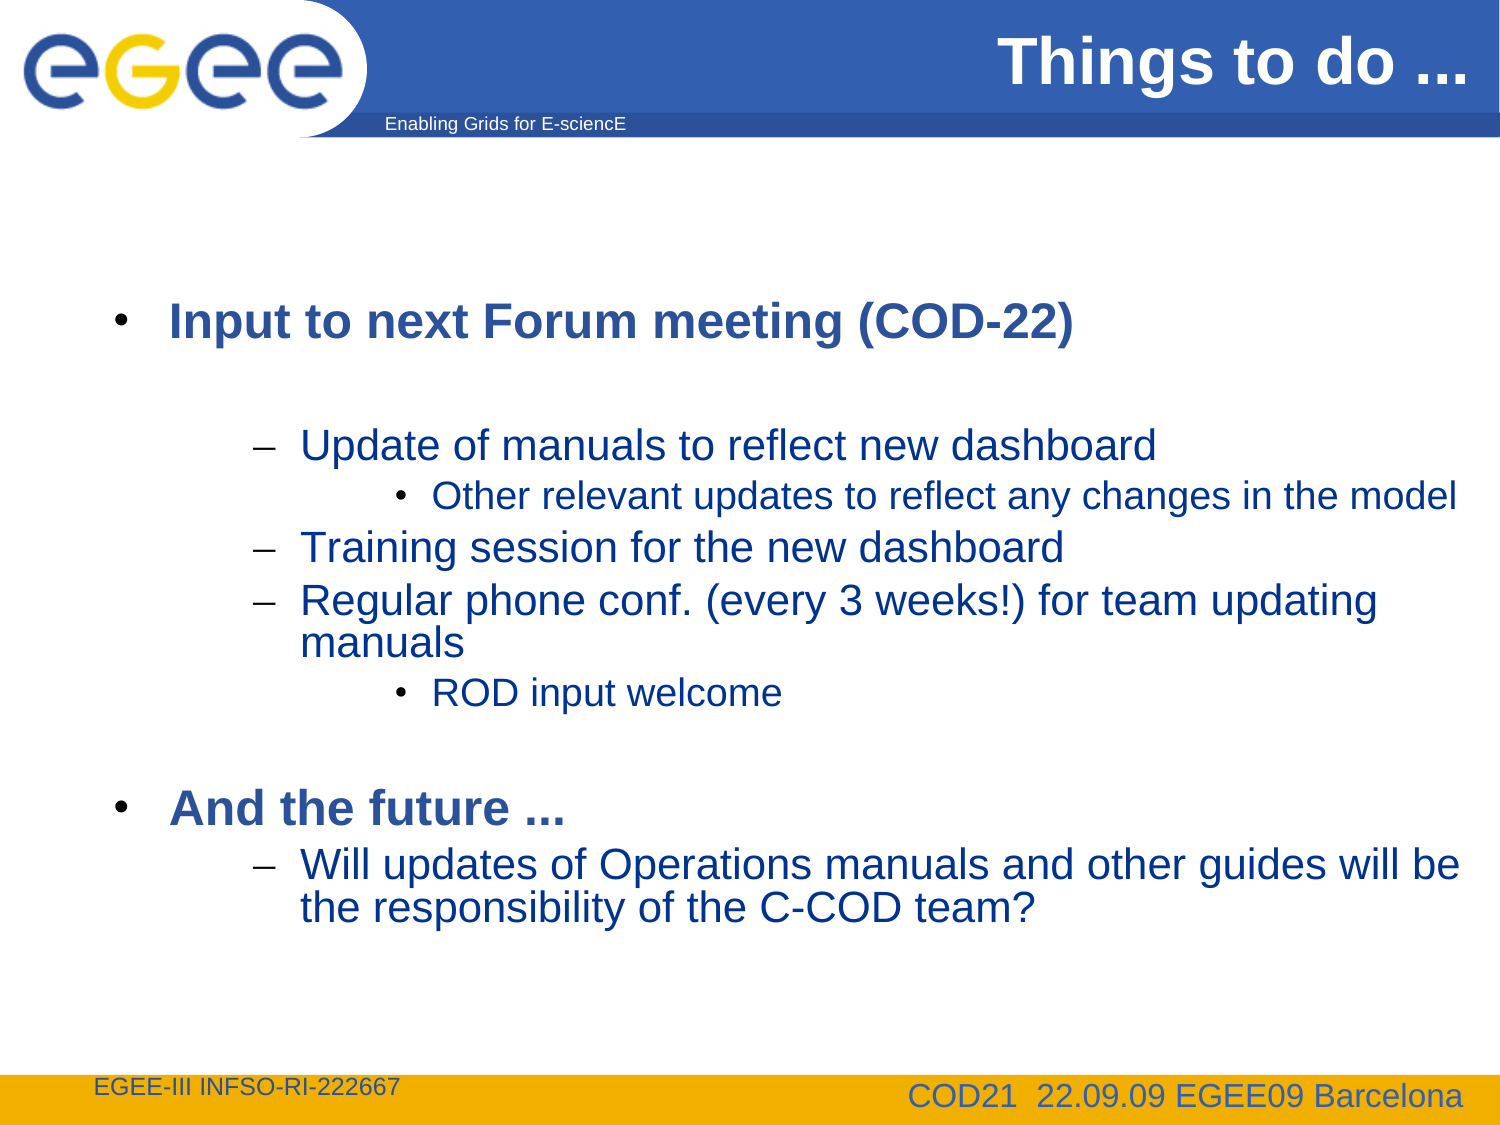

# Things to do ...
Input to next Forum meeting (COD-22)
Update of manuals to reflect new dashboard
Other relevant updates to reflect any changes in the model
Training session for the new dashboard
Regular phone conf. (every 3 weeks!) for team updating manuals
ROD input welcome
And the future ...
Will updates of Operations manuals and other guides will be the responsibility of the C-COD team?